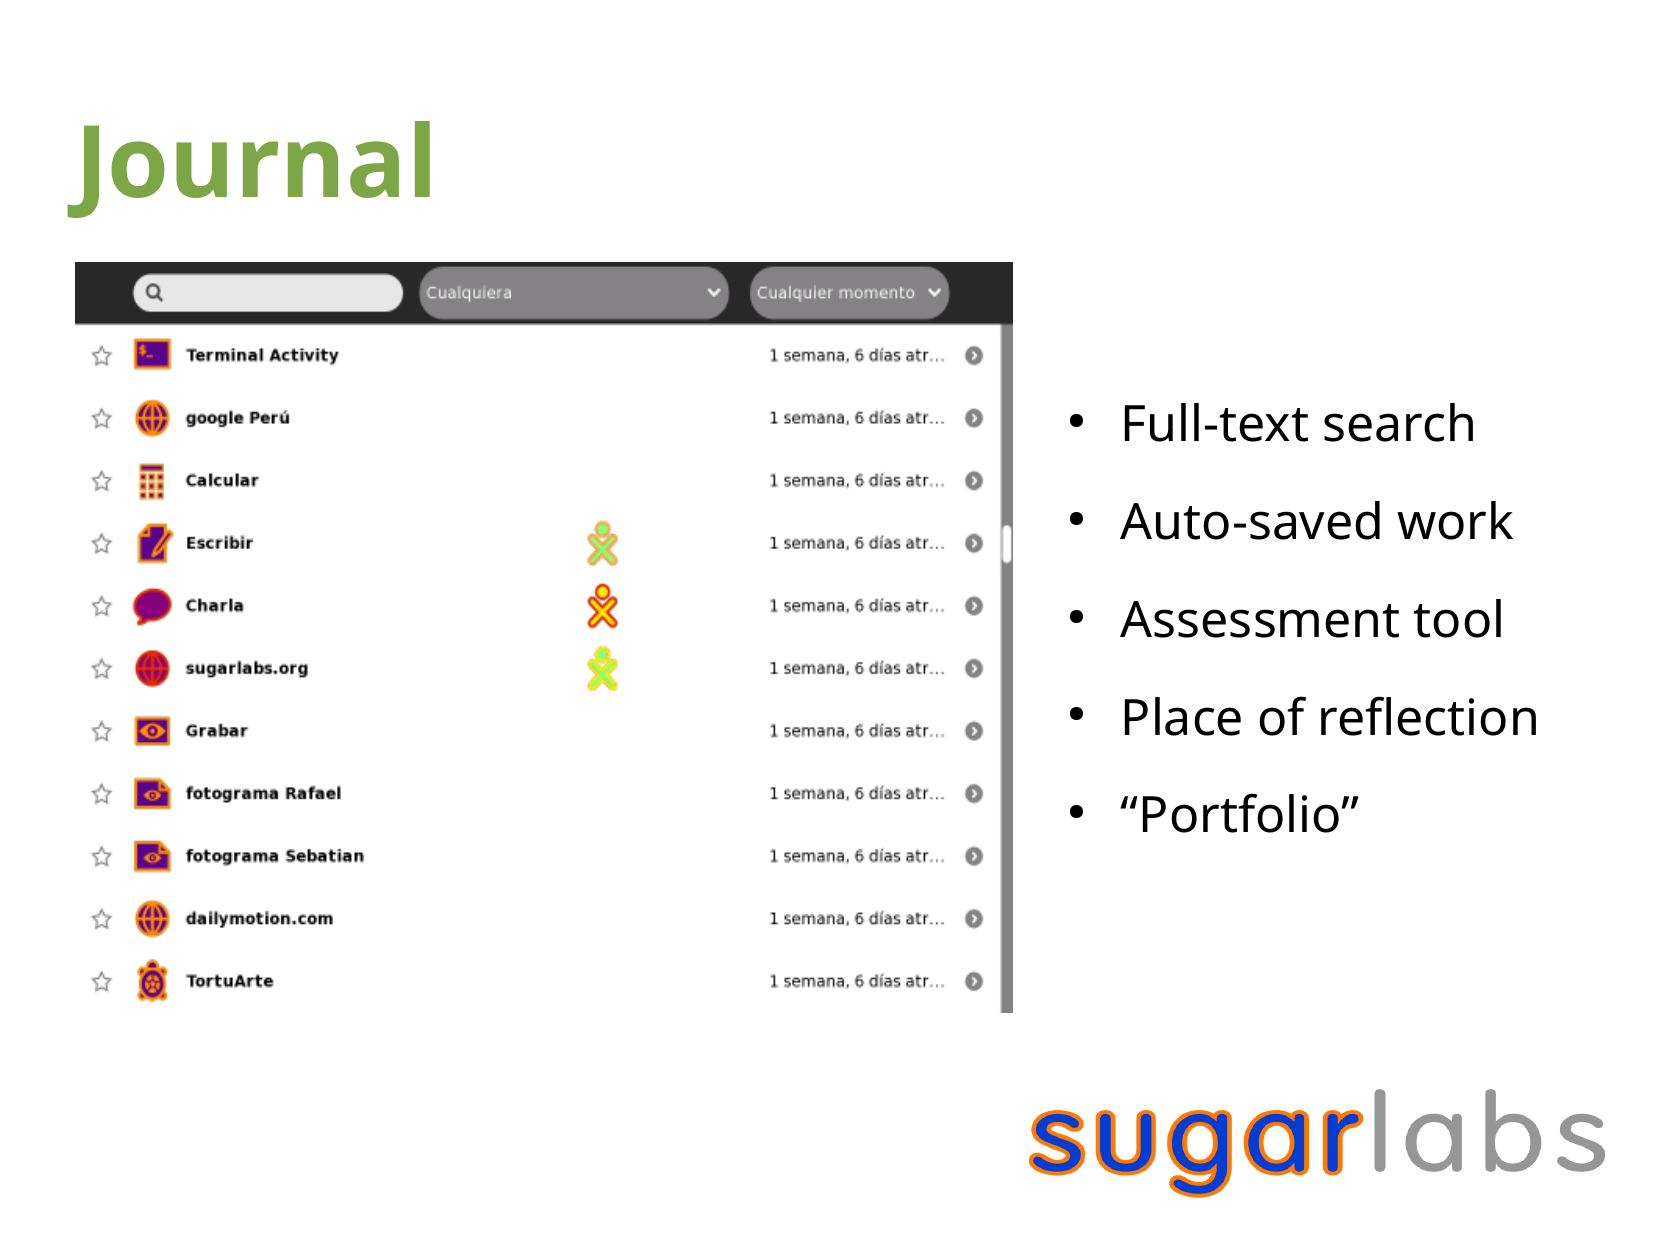

Journal
# Full-text search
Auto-saved work
Assessment tool
Place of reflection
“Portfolio”